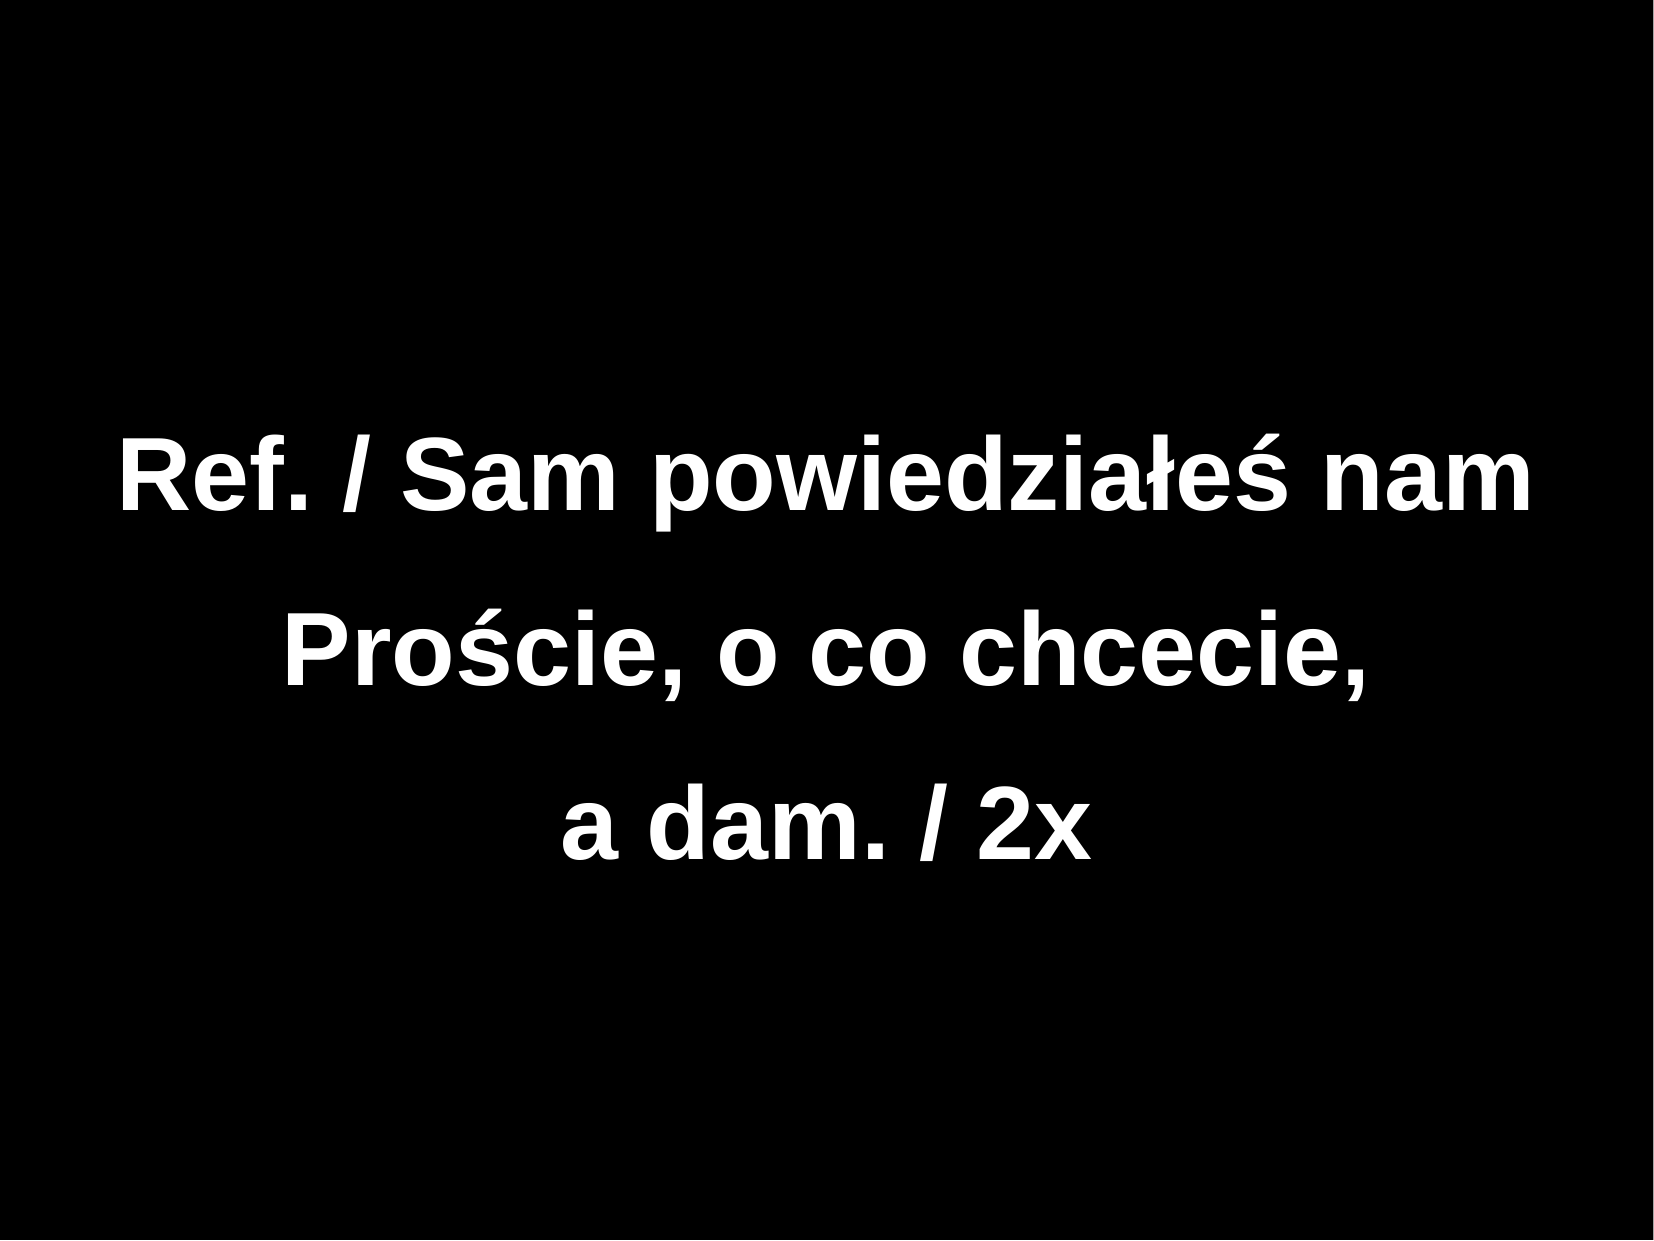

# Ref. / Sam powiedziałeś nam
Proście, o co chcecie,
a dam. / 2x